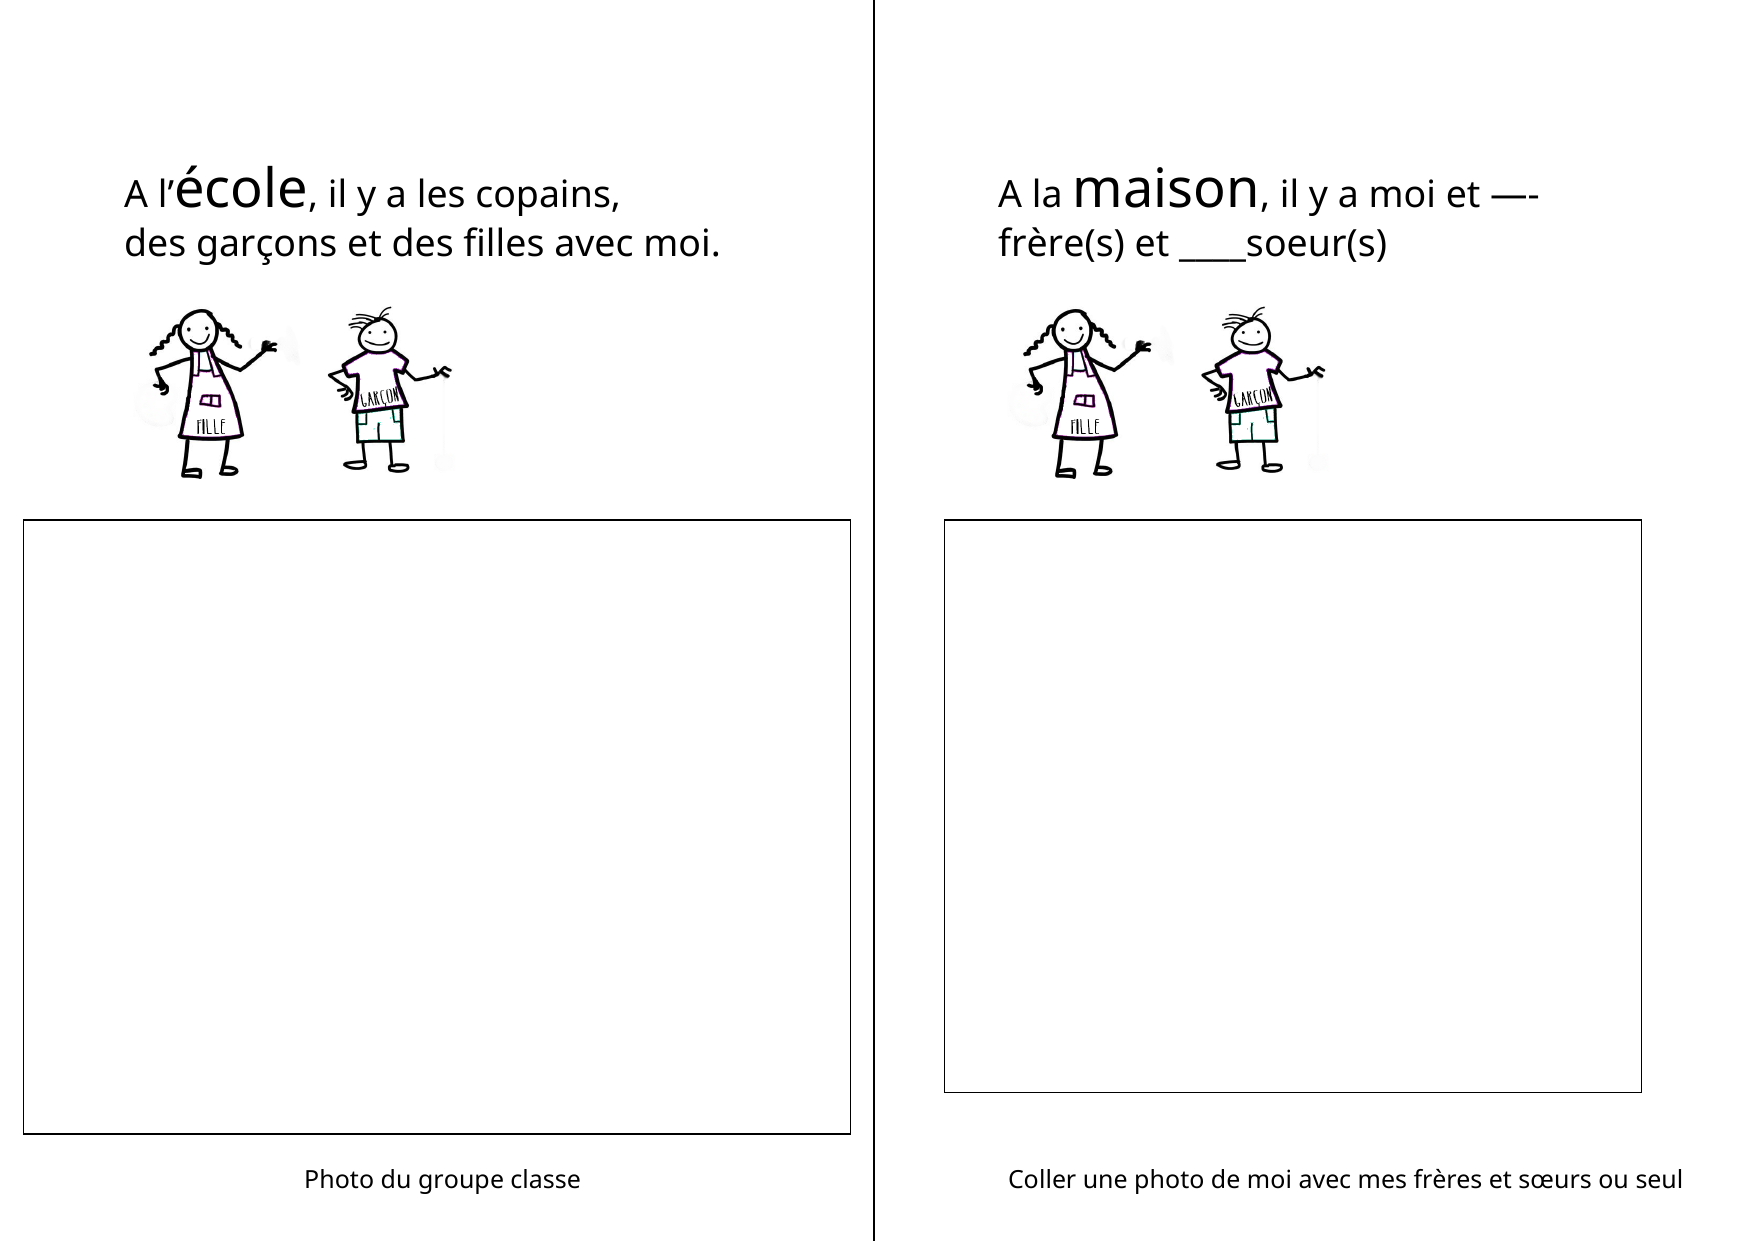

A l’école, il y a les copains,
des garçons et des filles avec moi.
A la maison, il y a moi et —- frère(s) et ____soeur(s)
Photo du groupe classe
Coller une photo de moi avec mes frères et sœurs ou seul